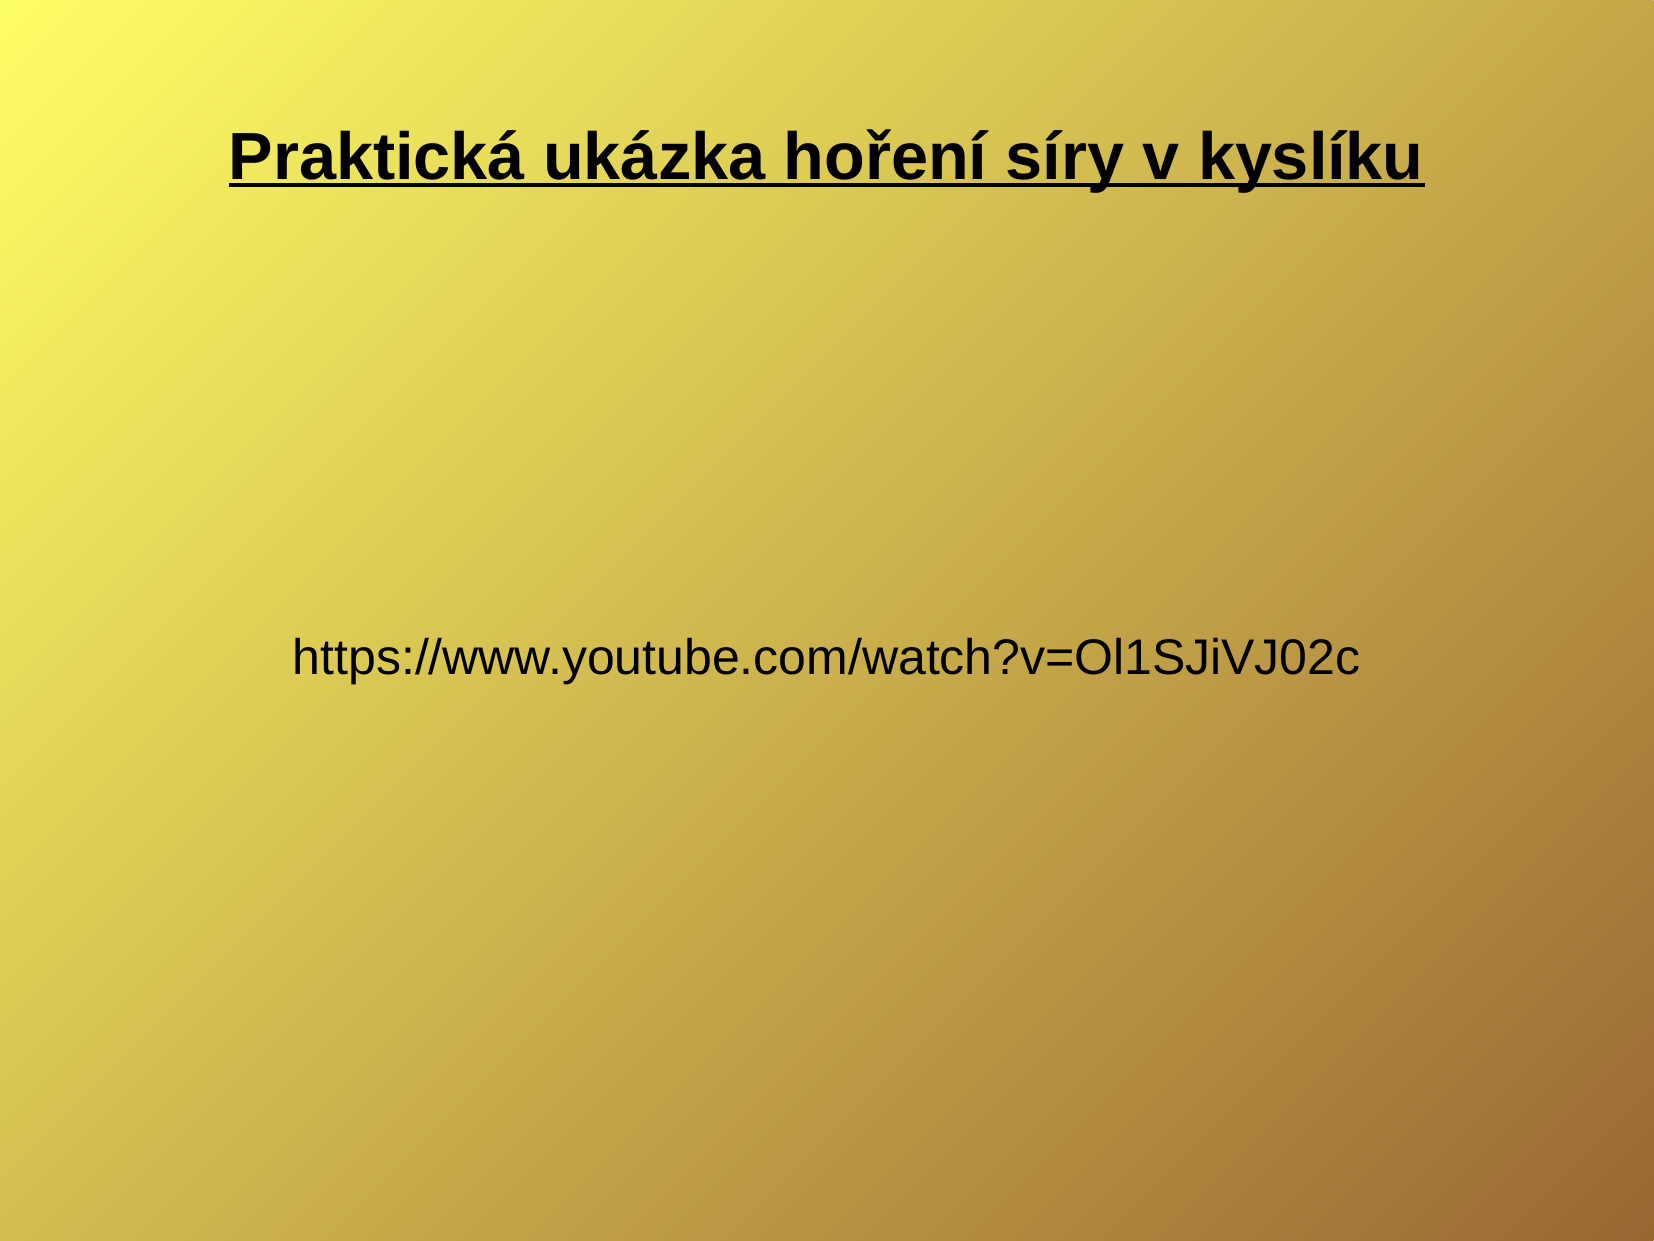

# Praktická ukázka hoření síry v kyslíku
https://www.youtube.com/watch?v=Ol1SJiVJ02c